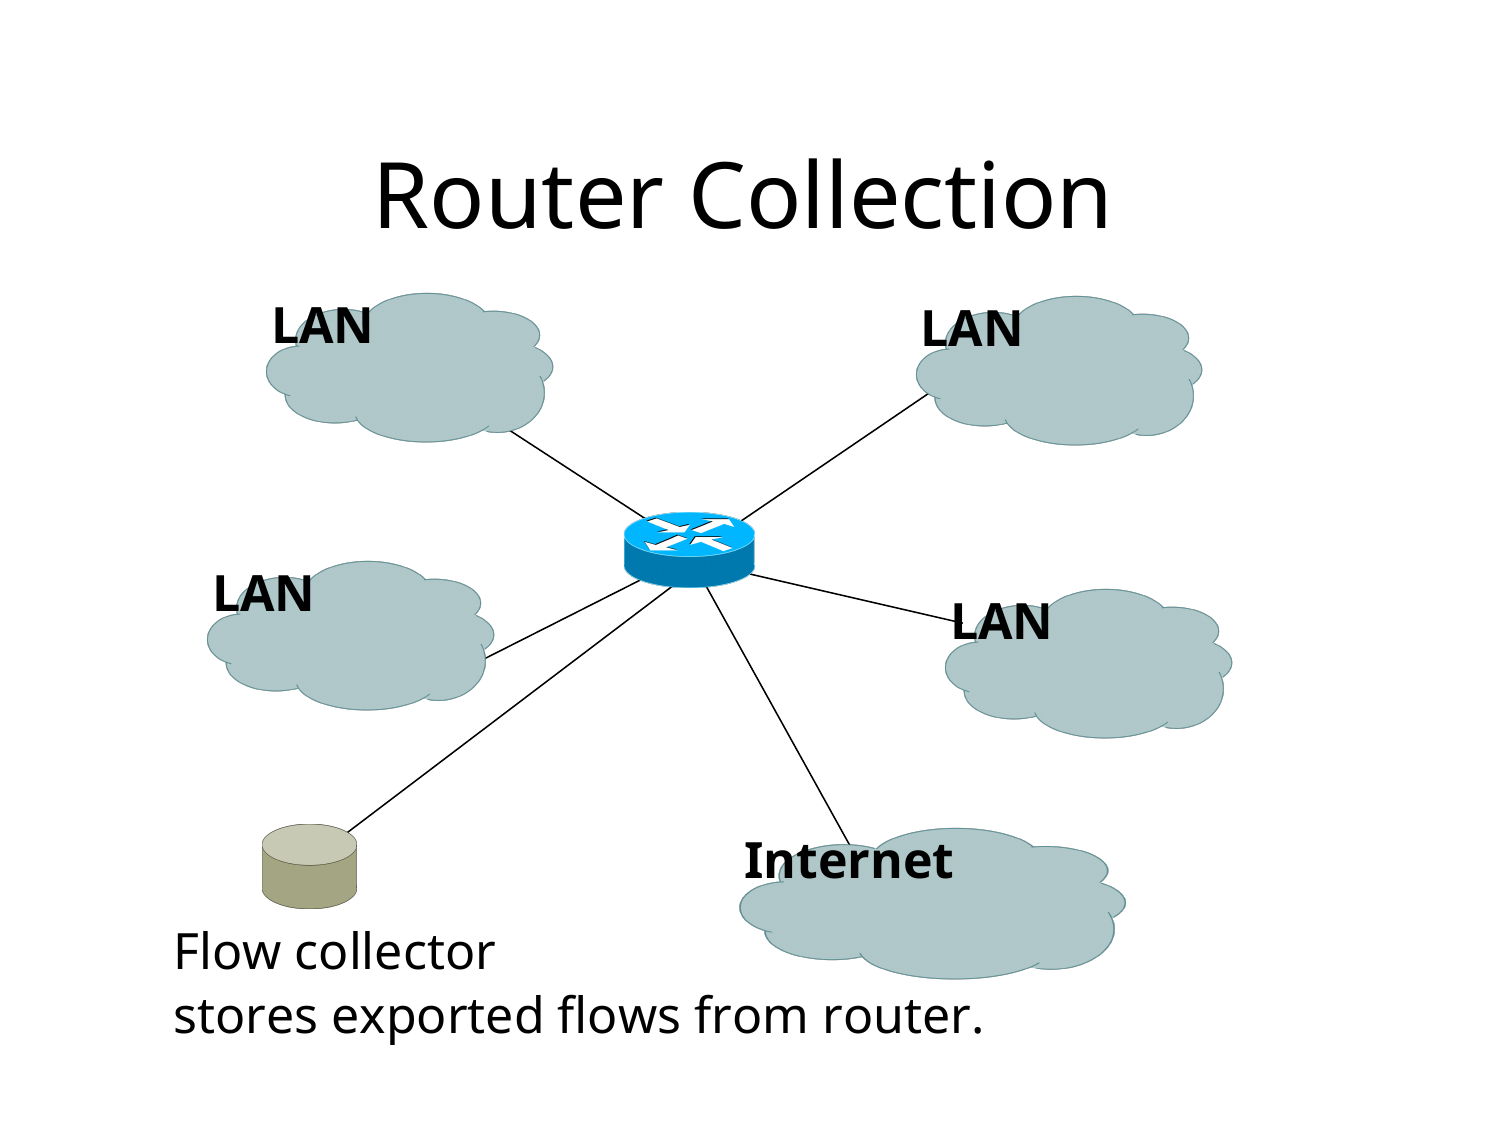

# Router Collection
LAN
LAN
LAN
LAN
Internet
Flow collector
stores exported flows from router.